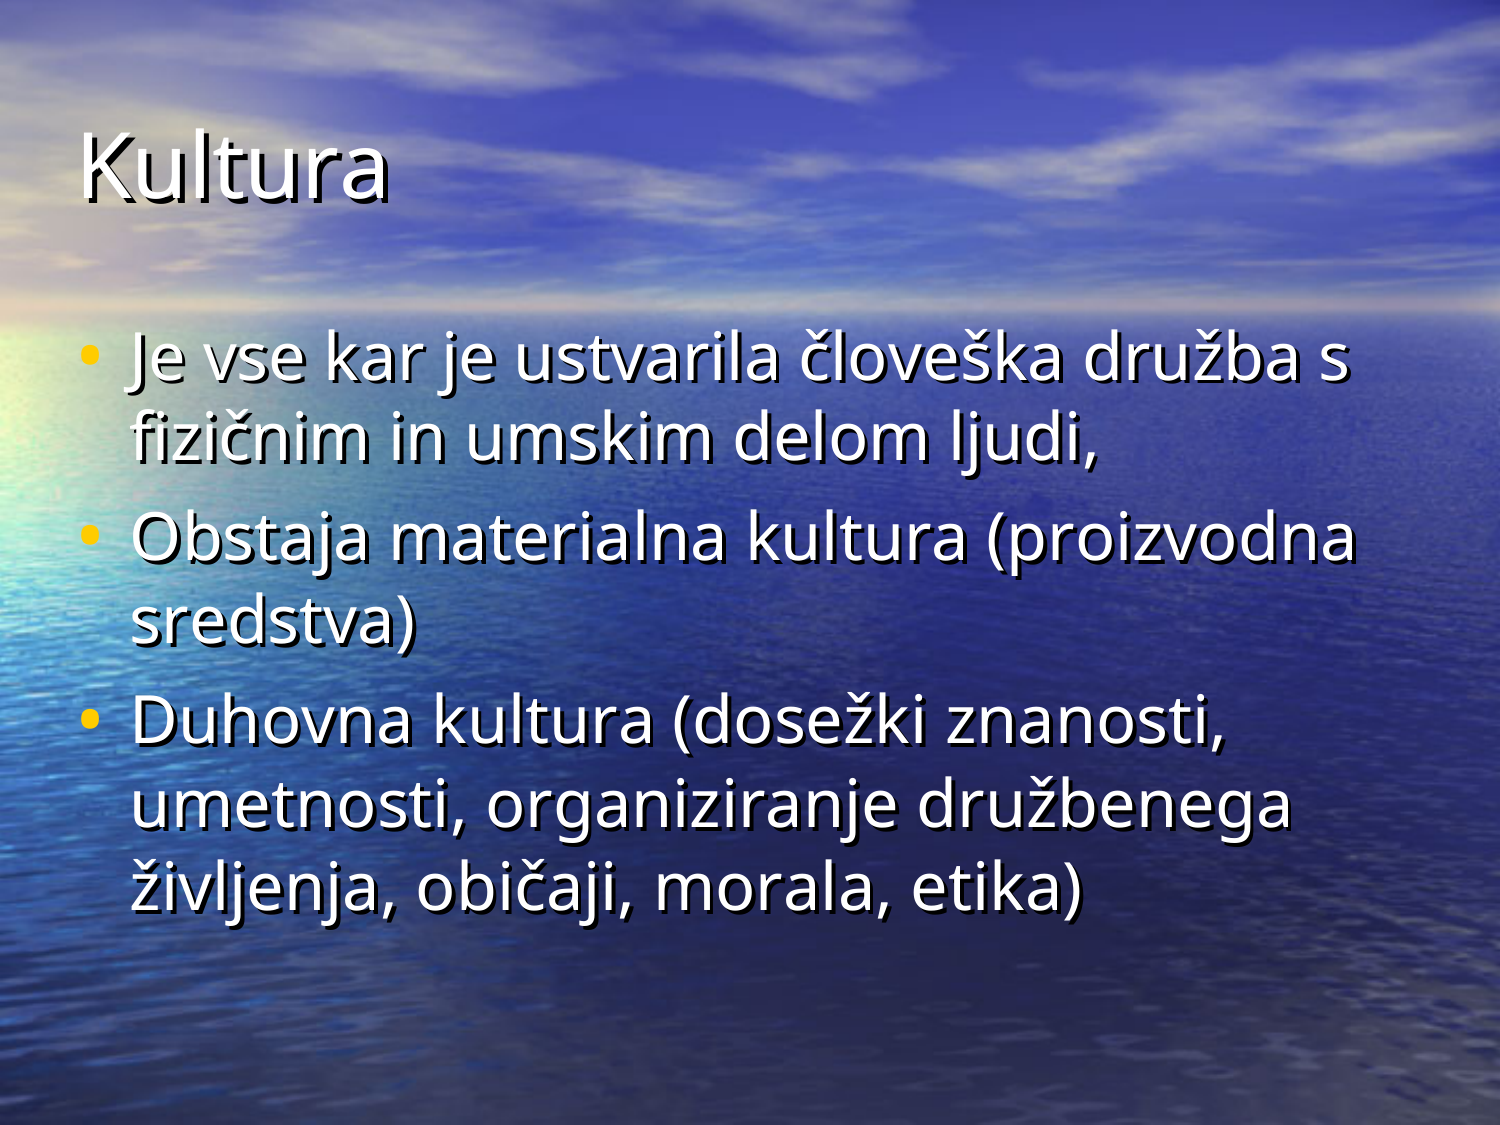

# Kultura
Je vse kar je ustvarila človeška družba s fizičnim in umskim delom ljudi,
Obstaja materialna kultura (proizvodna sredstva)
Duhovna kultura (dosežki znanosti, umetnosti, organiziranje družbenega življenja, običaji, morala, etika)